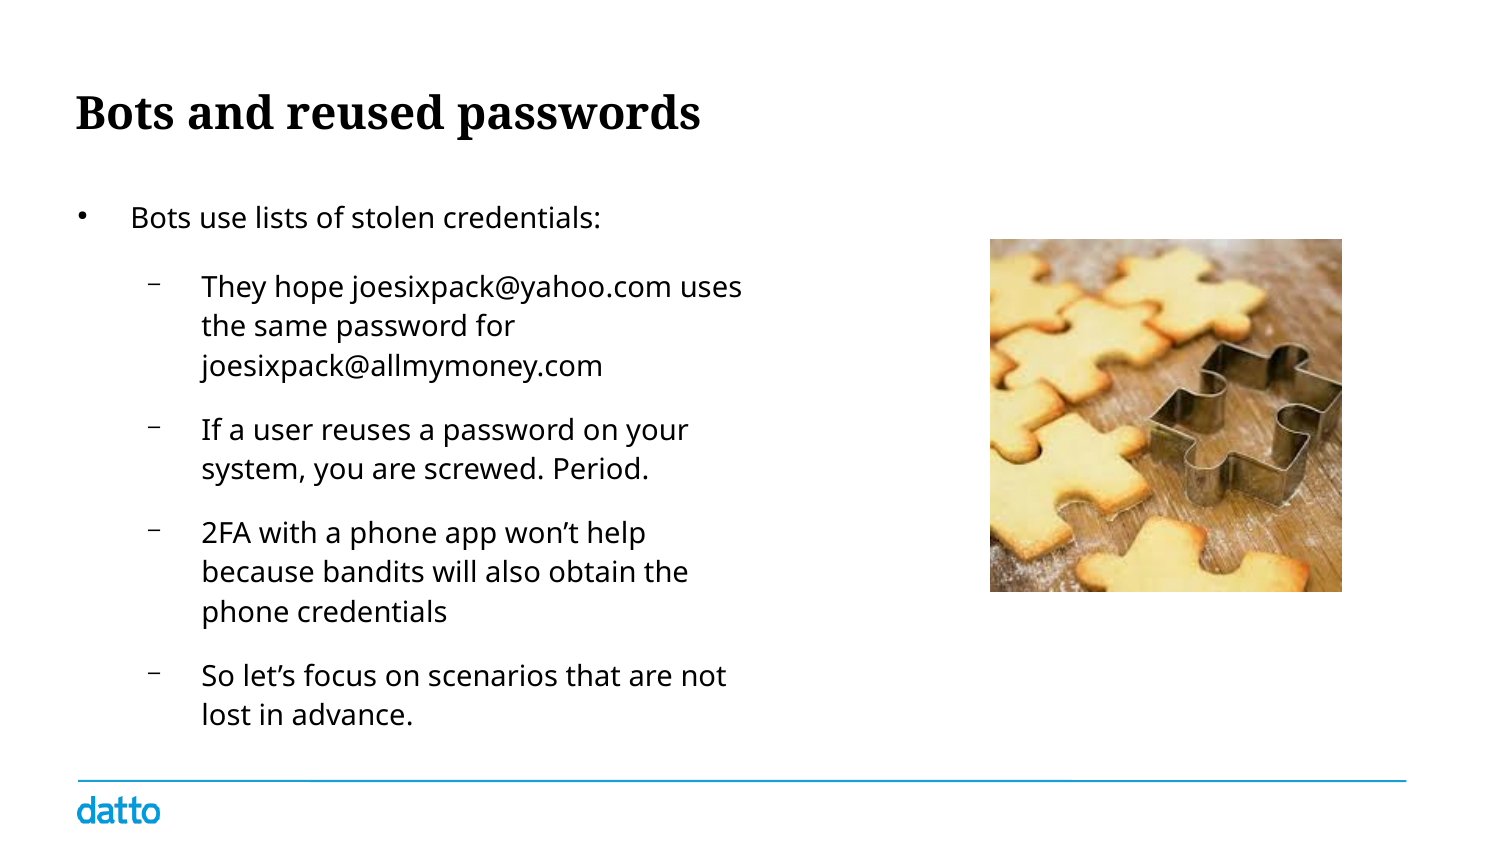

# Bots and reused passwords
Bots use lists of stolen credentials:
They hope joesixpack@yahoo.com uses the same password for joesixpack@allmymoney.com
If a user reuses a password on your system, you are screwed. Period.
2FA with a phone app won’t help because bandits will also obtain the phone credentials
So let’s focus on scenarios that are not lost in advance.